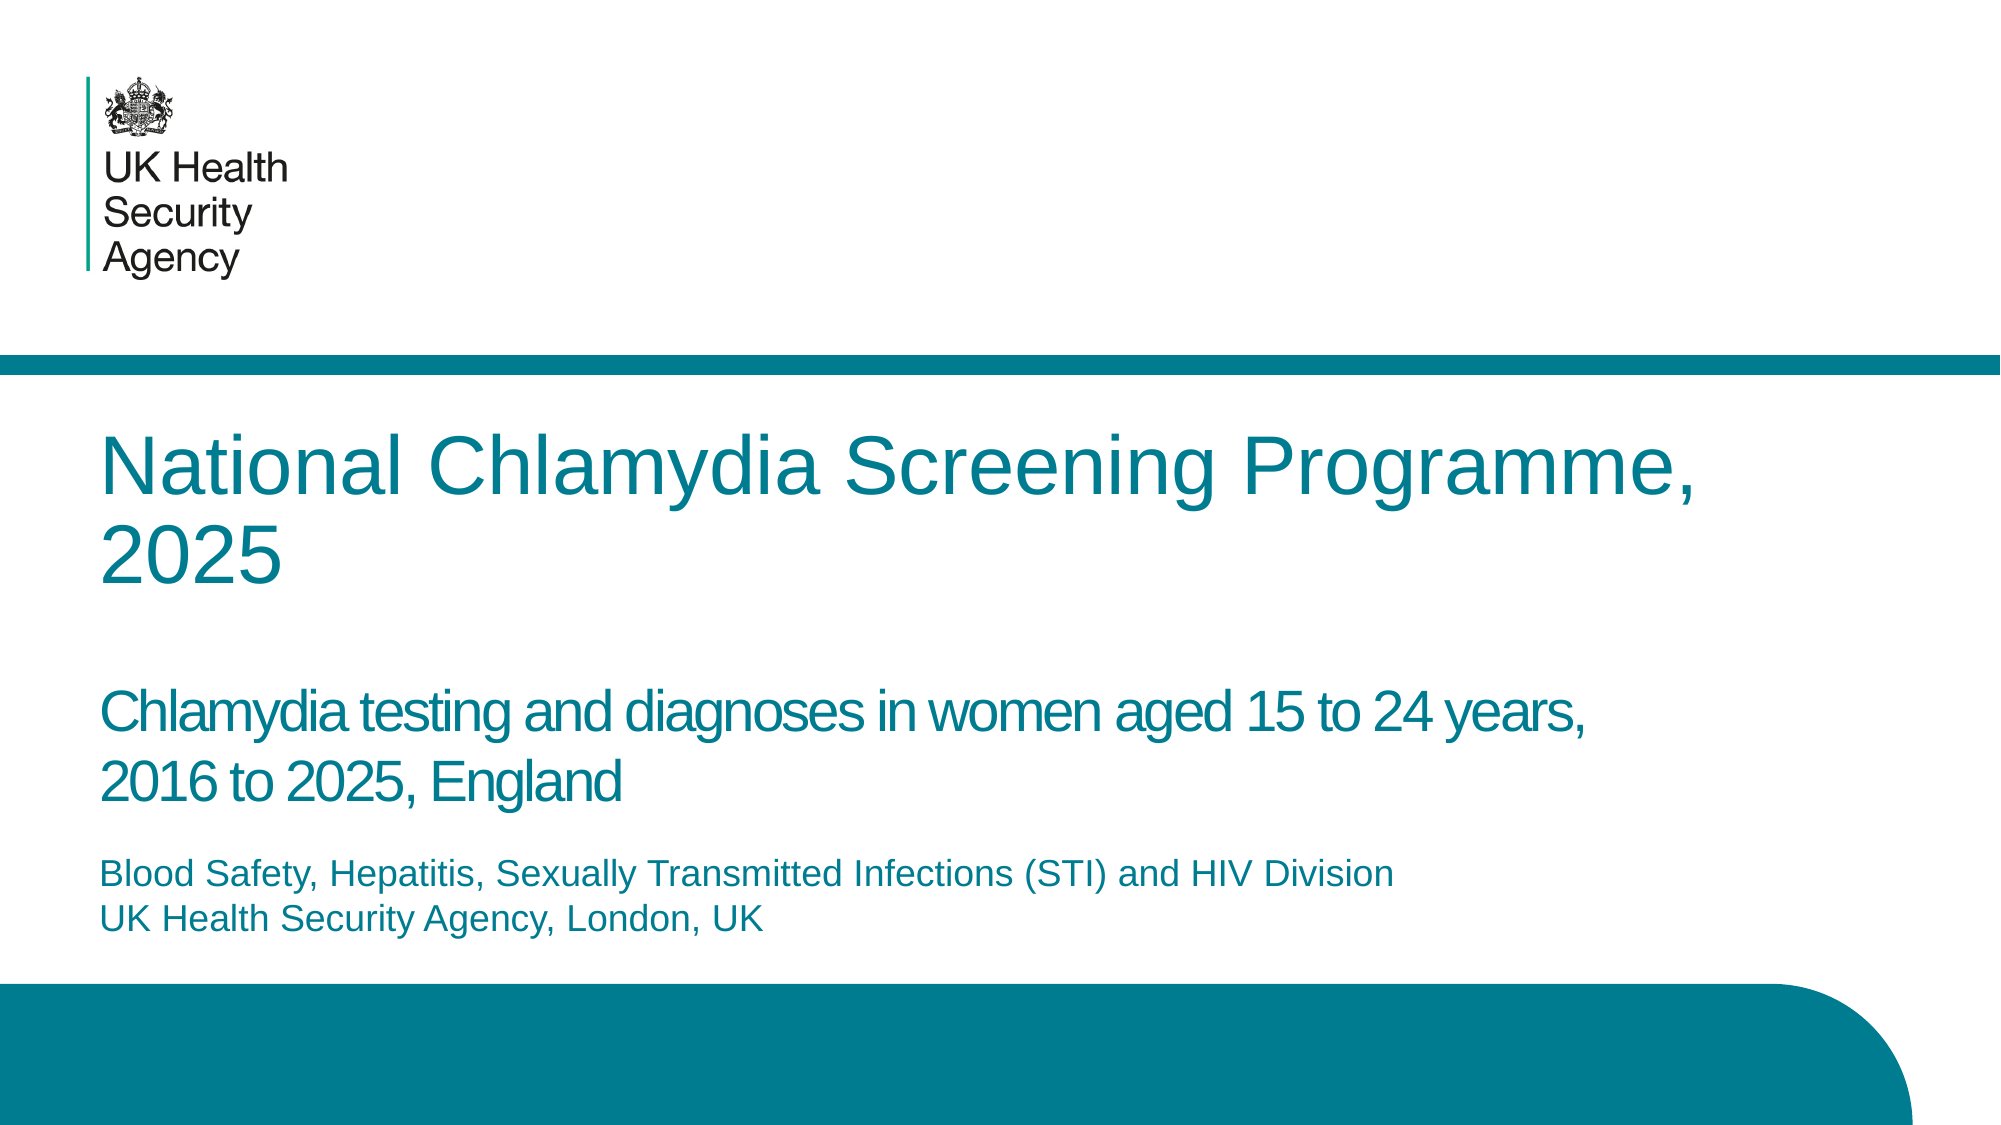

# National Chlamydia Screening Programme, 2025
Chlamydia testing and diagnoses in women aged 15 to 24 years,
2016 to 2025, England
Blood Safety, Hepatitis, Sexually Transmitted Infections (STI) and HIV Division
UK Health Security Agency, London, UK